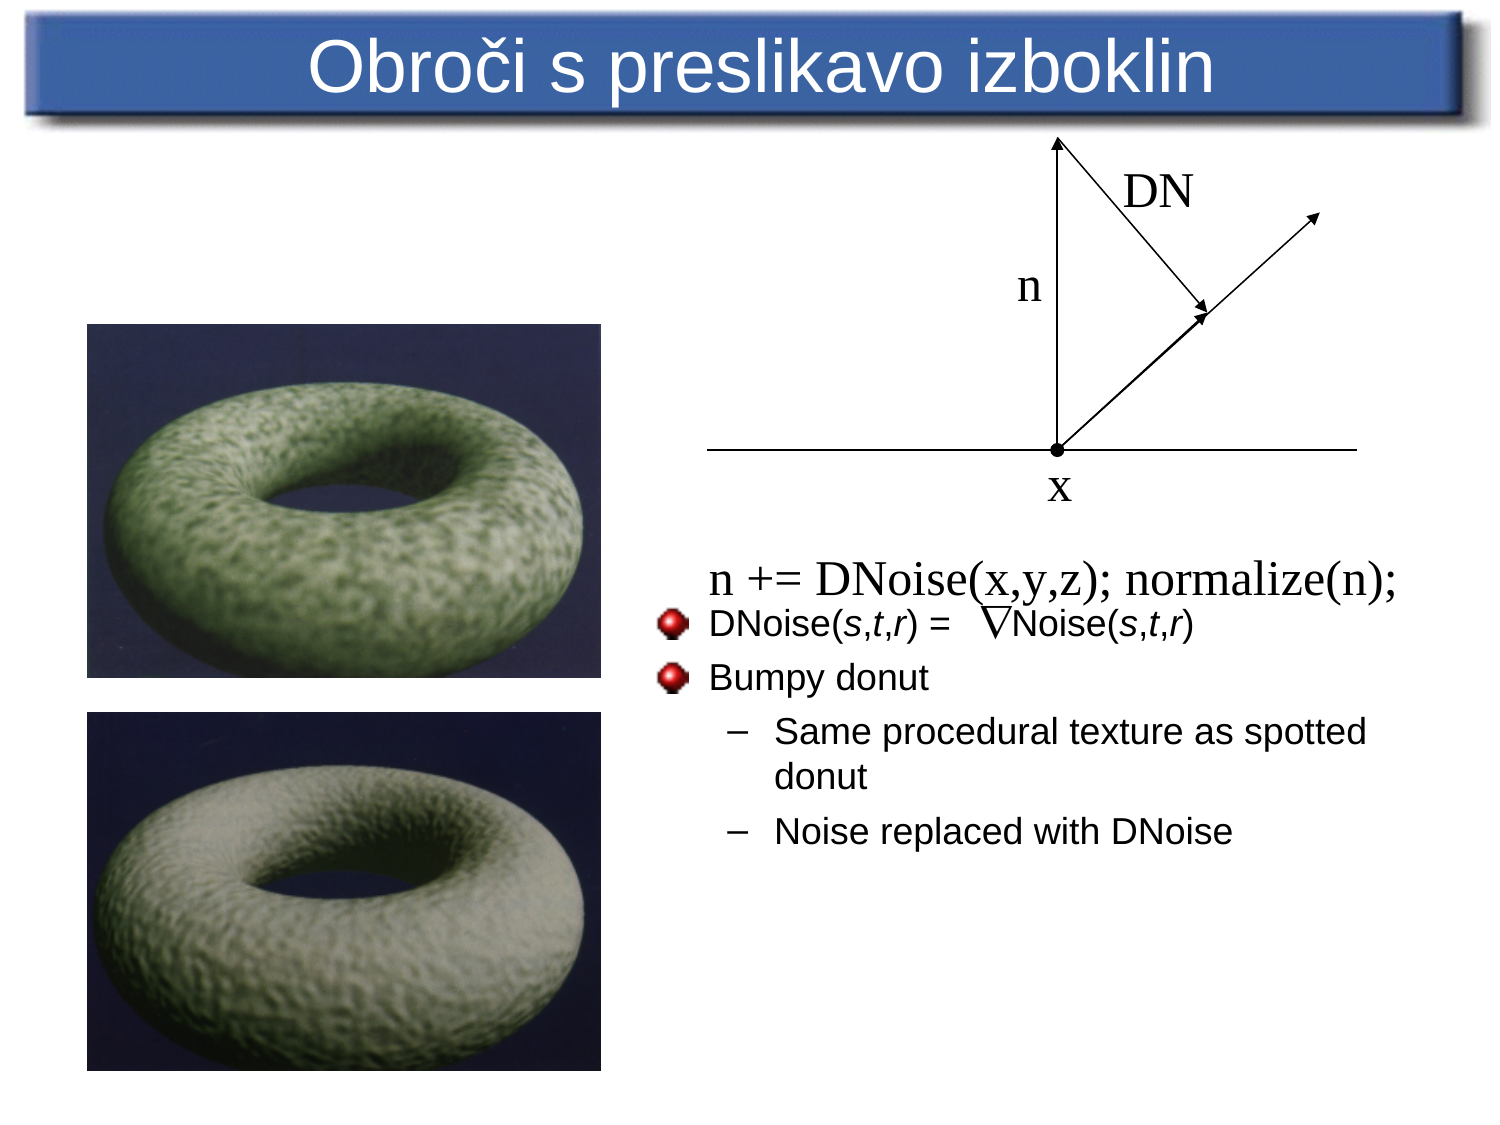

# Obroči s preslikavo izboklin
n
DN
x
n += DNoise(x,y,z); normalize(n);
DNoise(s,t,r) = Noise(s,t,r)
Bumpy donut
Same procedural texture as spotted donut
Noise replaced with DNoise